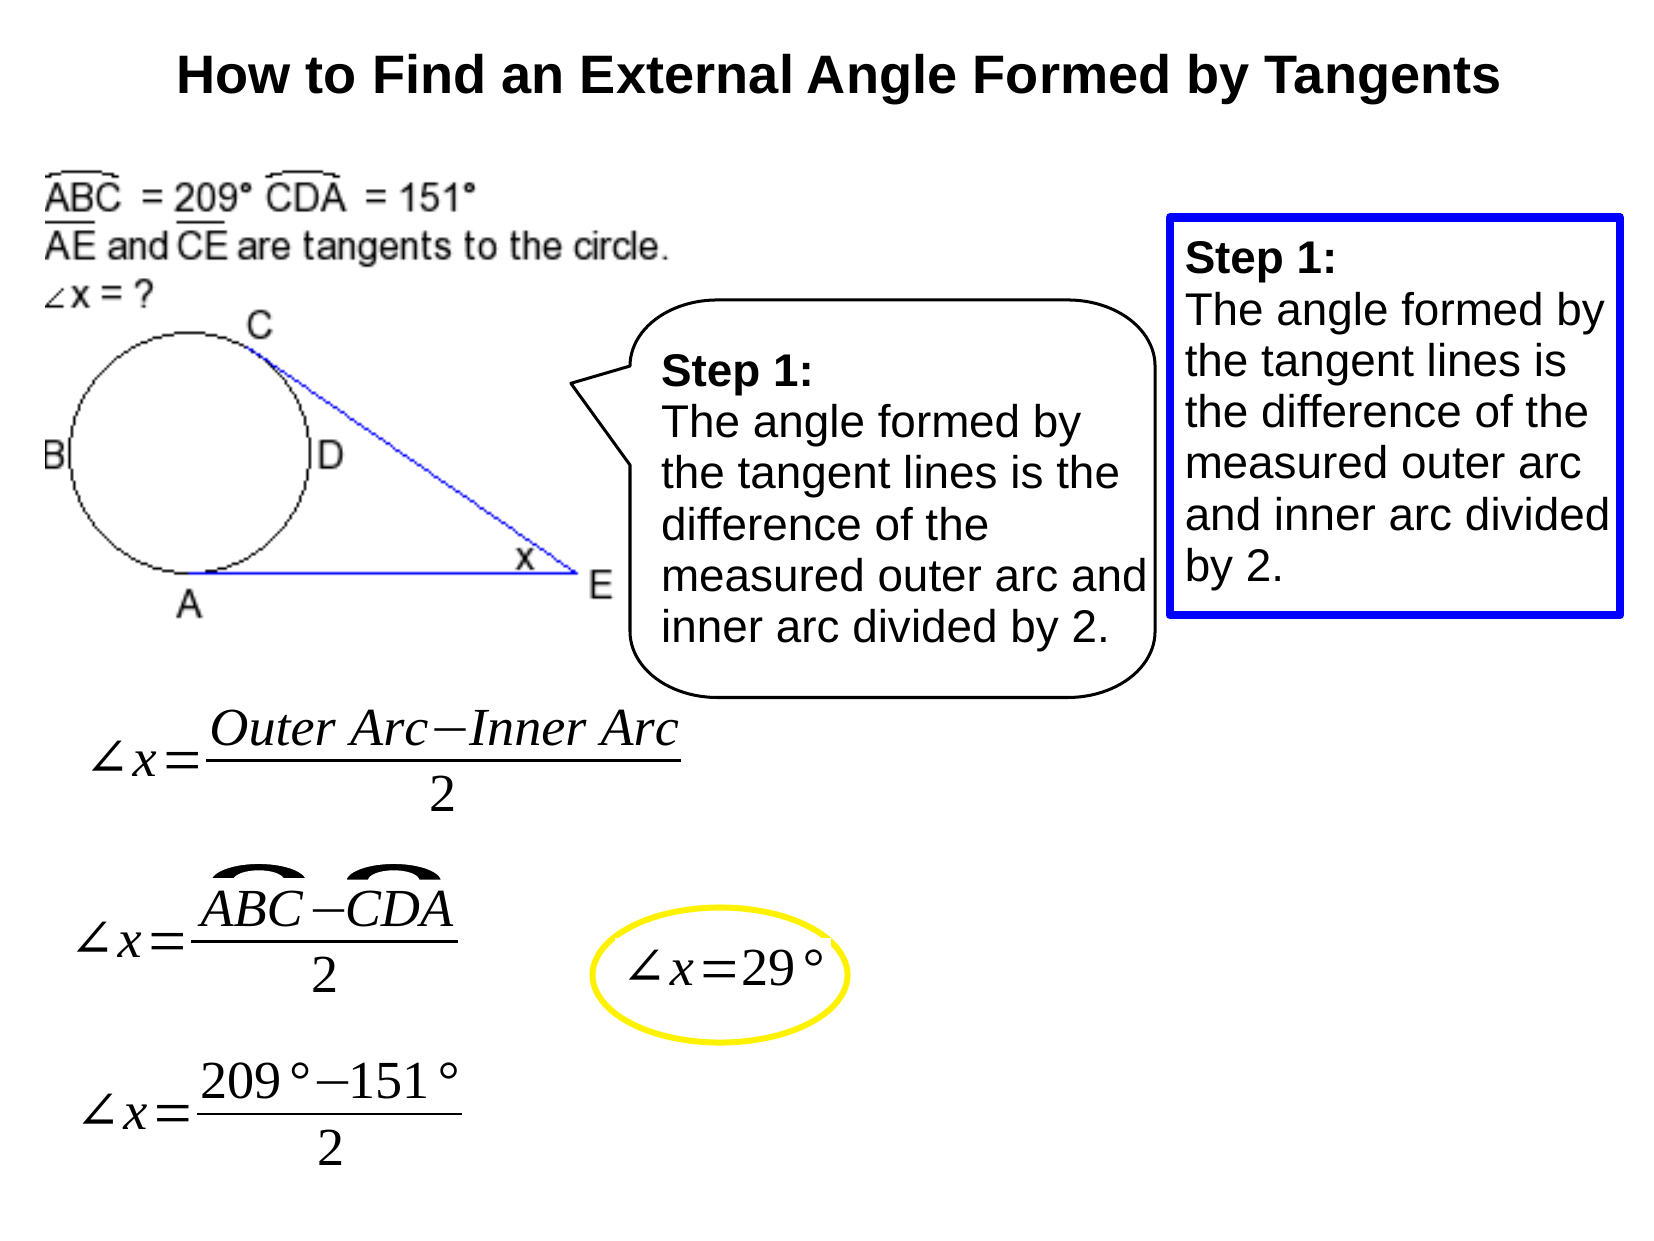

How to Find an External Angle Formed by Tangents
Step 1:
The angle formed by the tangent lines is the difference of the measured outer arc and inner arc divided by 2.
Step 1:
The angle formed by
the tangent lines is the
difference of the
measured outer arc and
inner arc divided by 2.